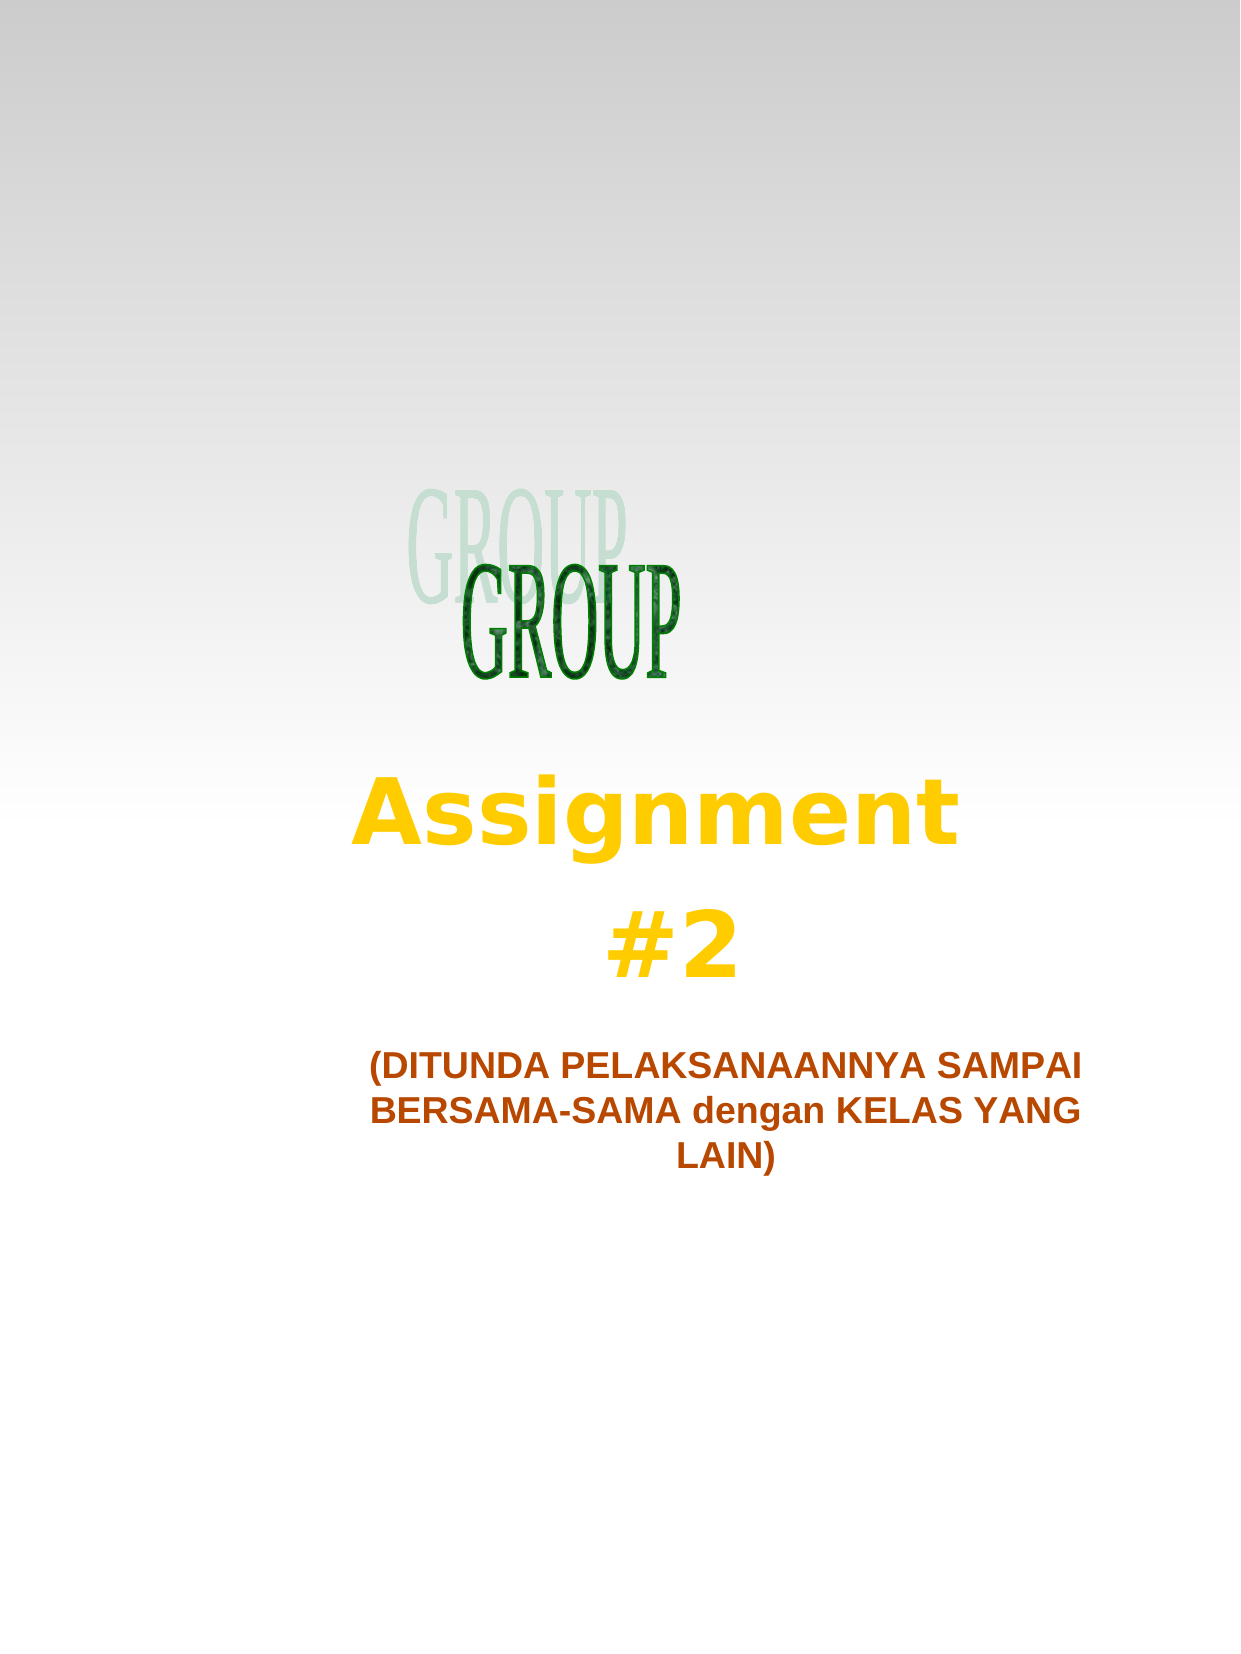

GROUP
# Assignment #2
(DITUNDA PELAKSANAANNYA SAMPAI BERSAMA-SAMA dengan KELAS YANG LAIN)